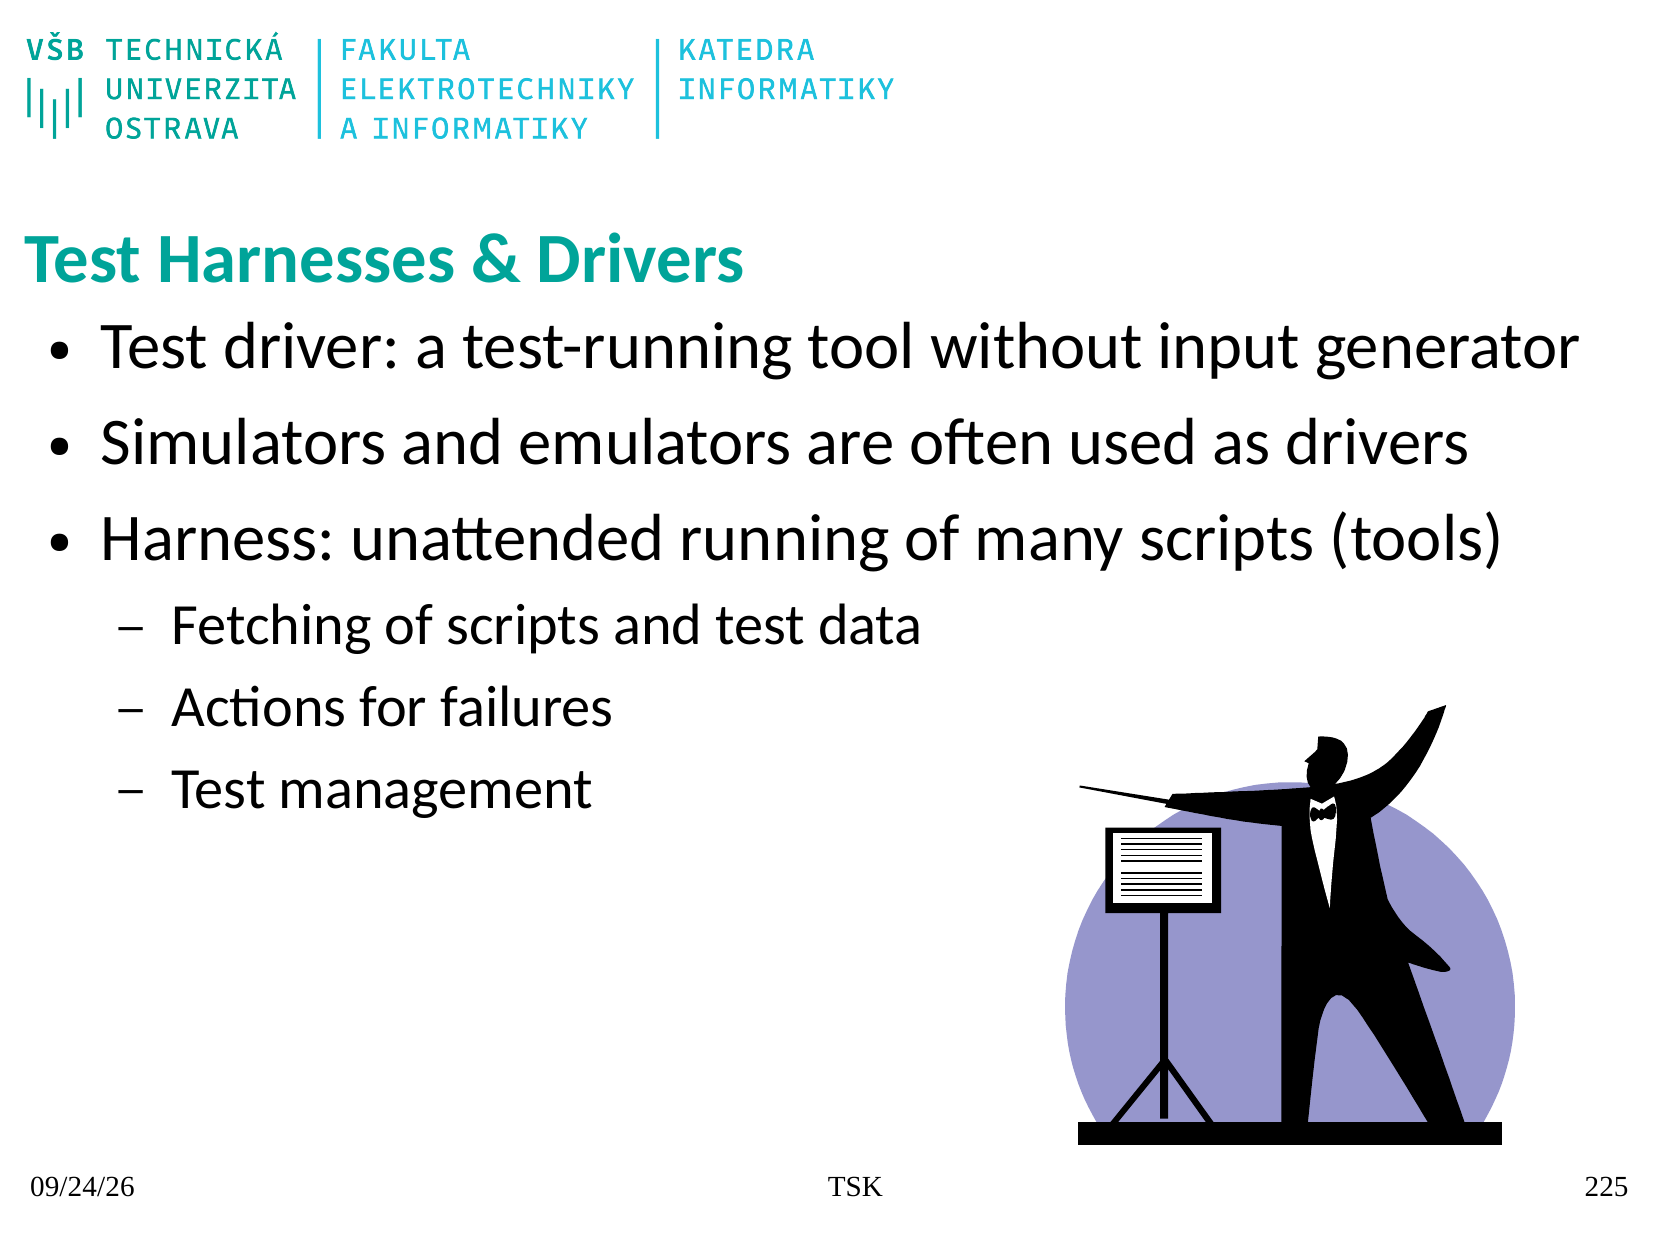

# Test Harnesses & Drivers
Test driver: a test-running tool without input generator
Simulators and emulators are often used as drivers
Harness: unattended running of many scripts (tools)
Fetching of scripts and test data
Actions for failures
Test management
TSK
225